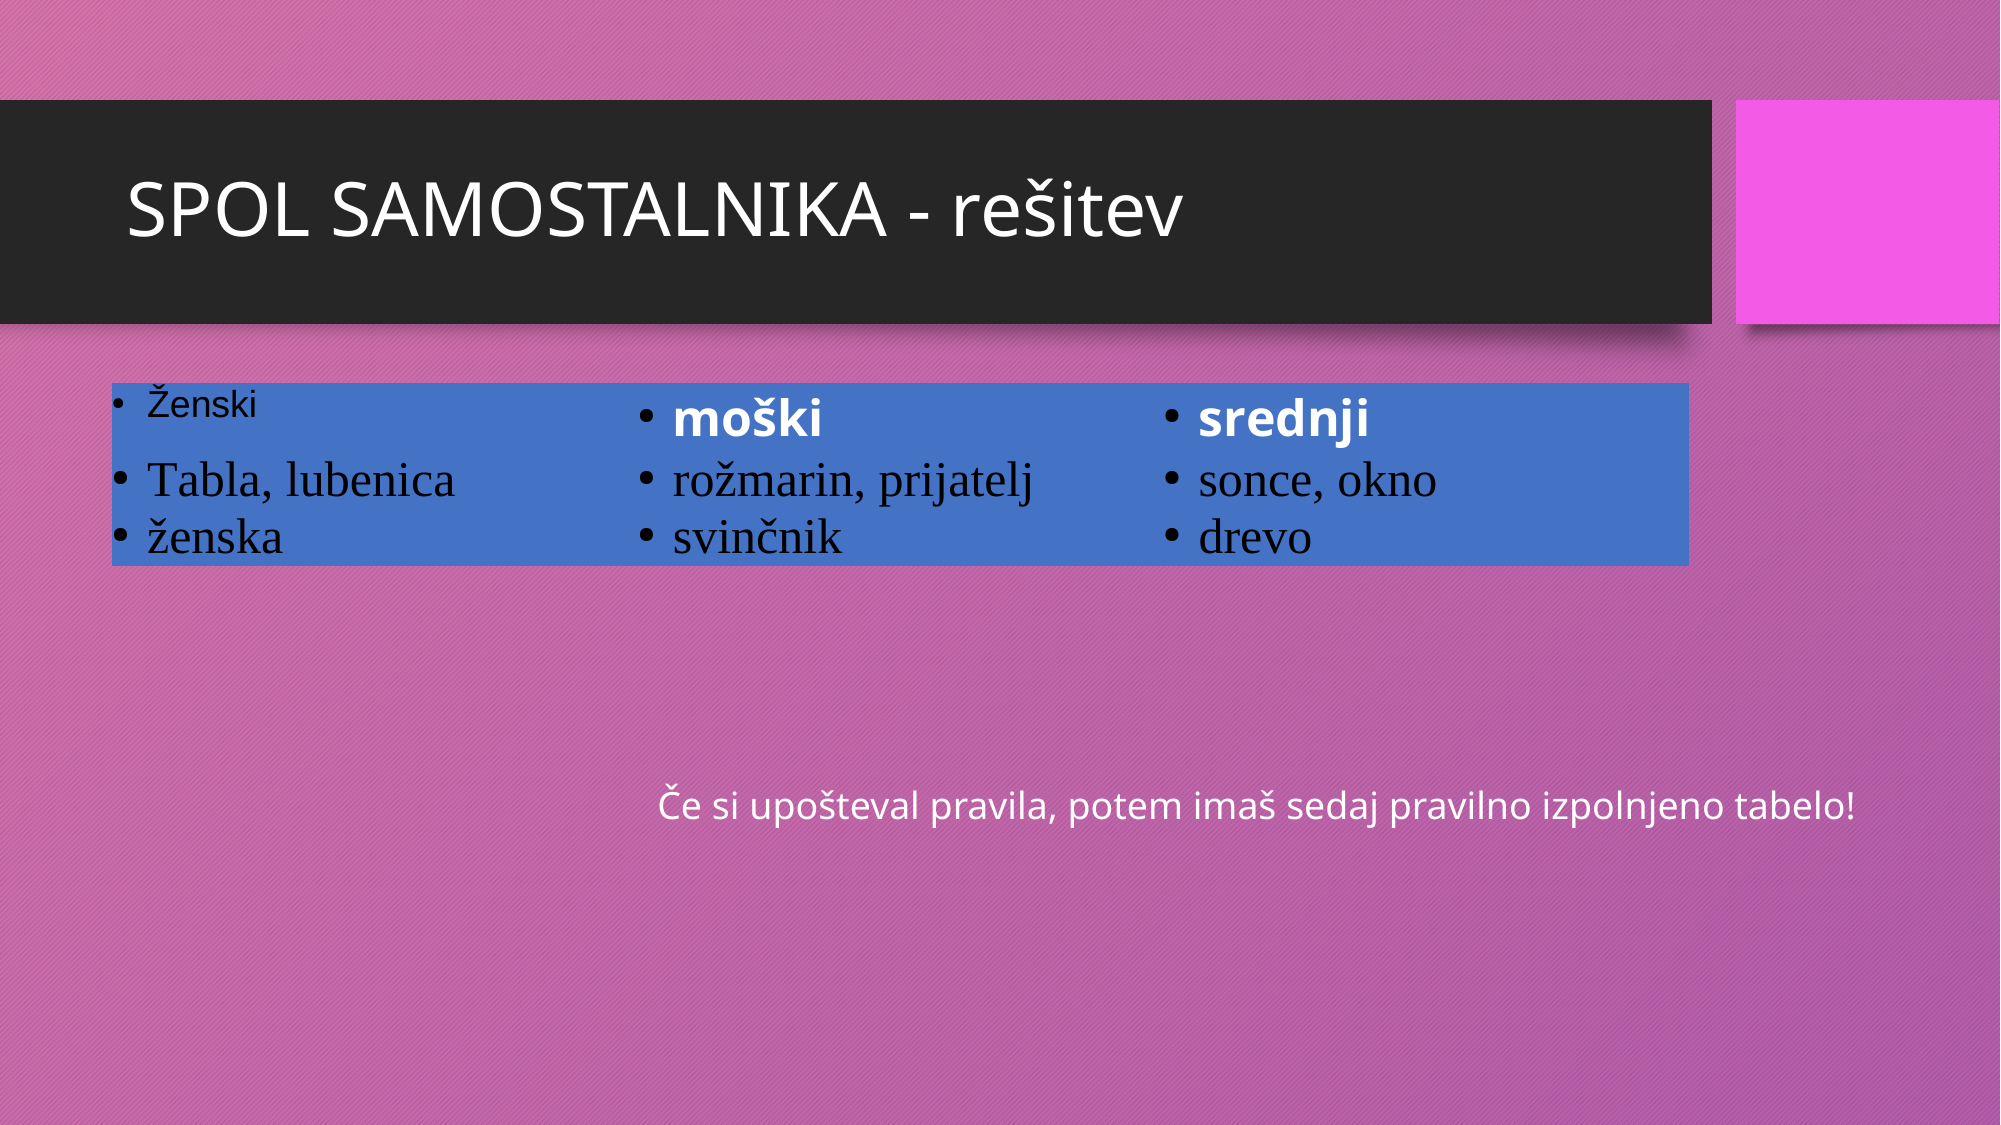

# SPOL SAMOSTALNIKA - rešitev
| Ženski | moški | srednji |
| --- | --- | --- |
| Tabla, lubenica | rožmarin, prijatelj | sonce, okno |
| ženska | svinčnik | drevo |
Če si upošteval pravila, potem imaš sedaj pravilno izpolnjeno tabelo!